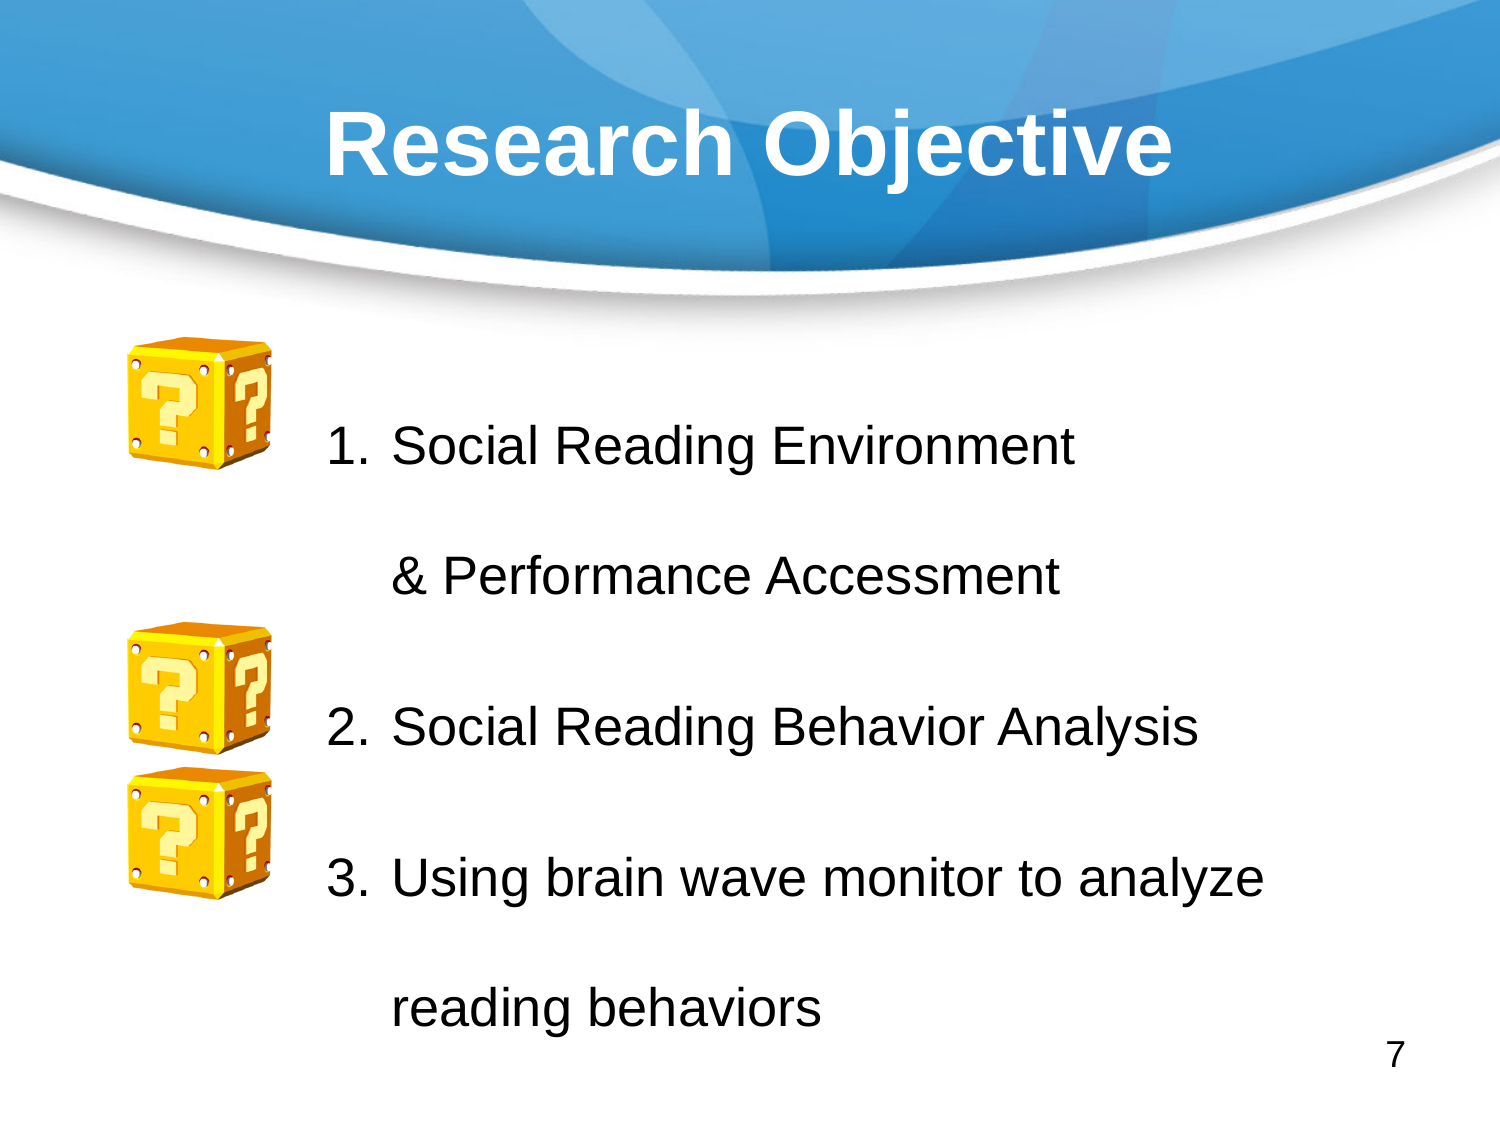

# Research Objective
Social Reading Environment
& Performance Accessment
Social Reading Behavior Analysis
Using brain wave monitor to analyze reading behaviors